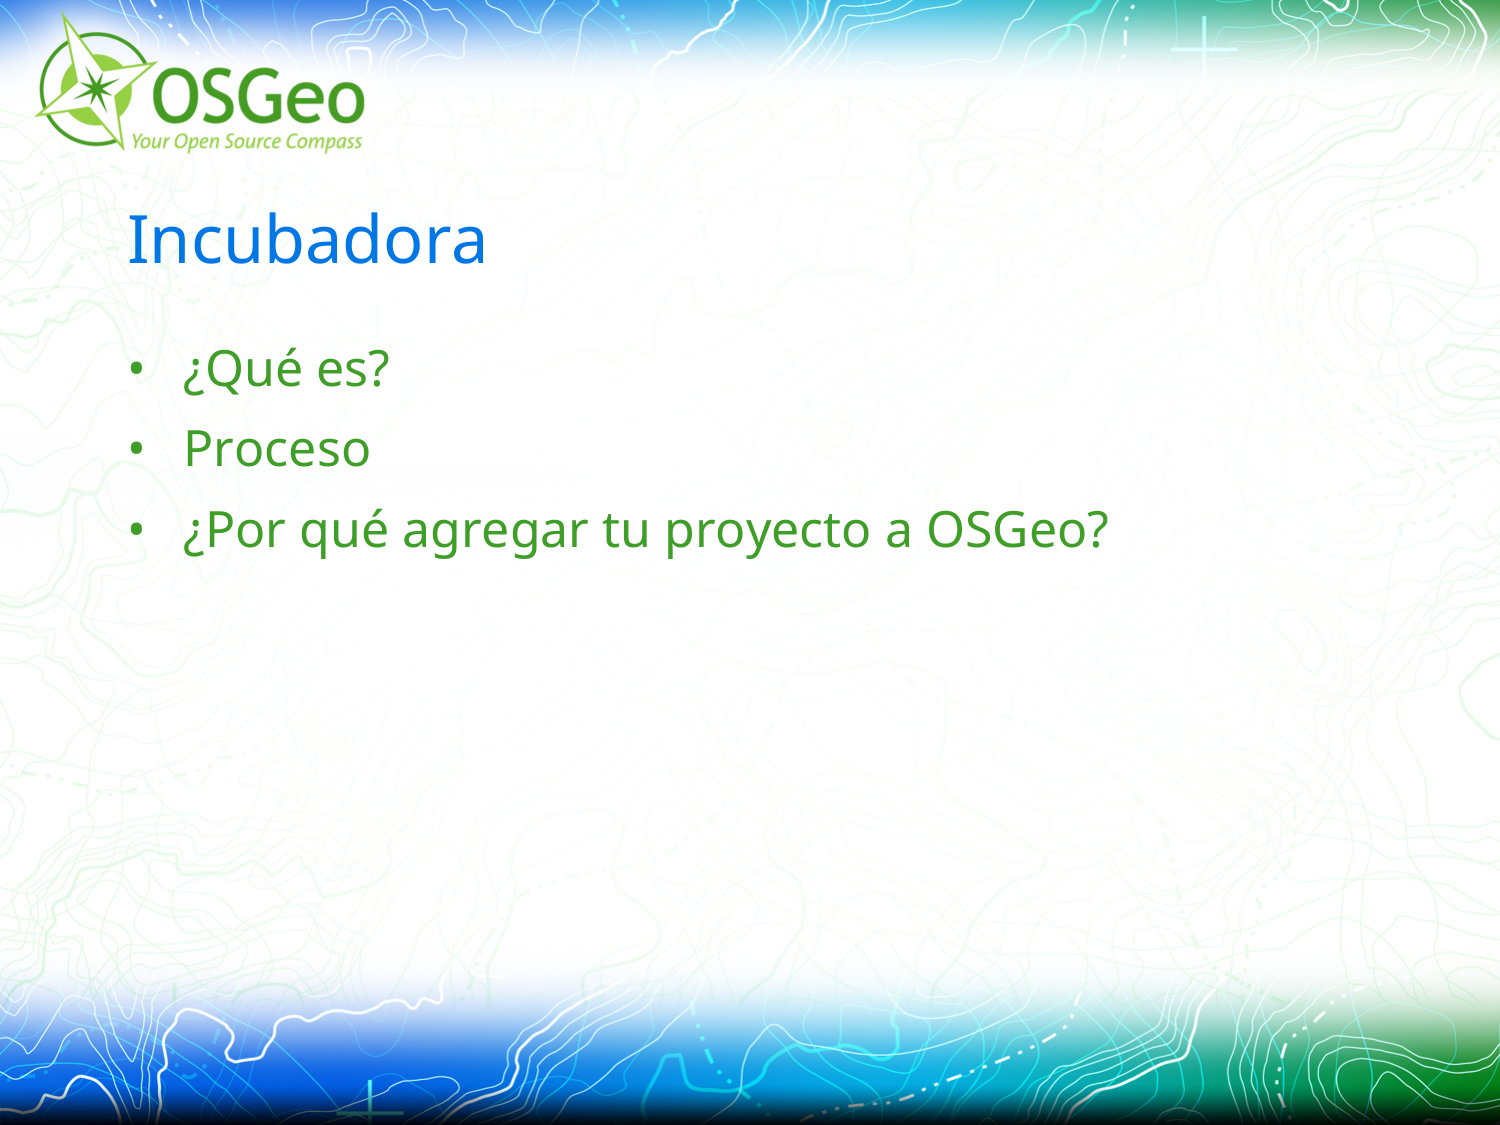

# Incubadora
¿Qué es?
Proceso
¿Por qué agregar tu proyecto a OSGeo?